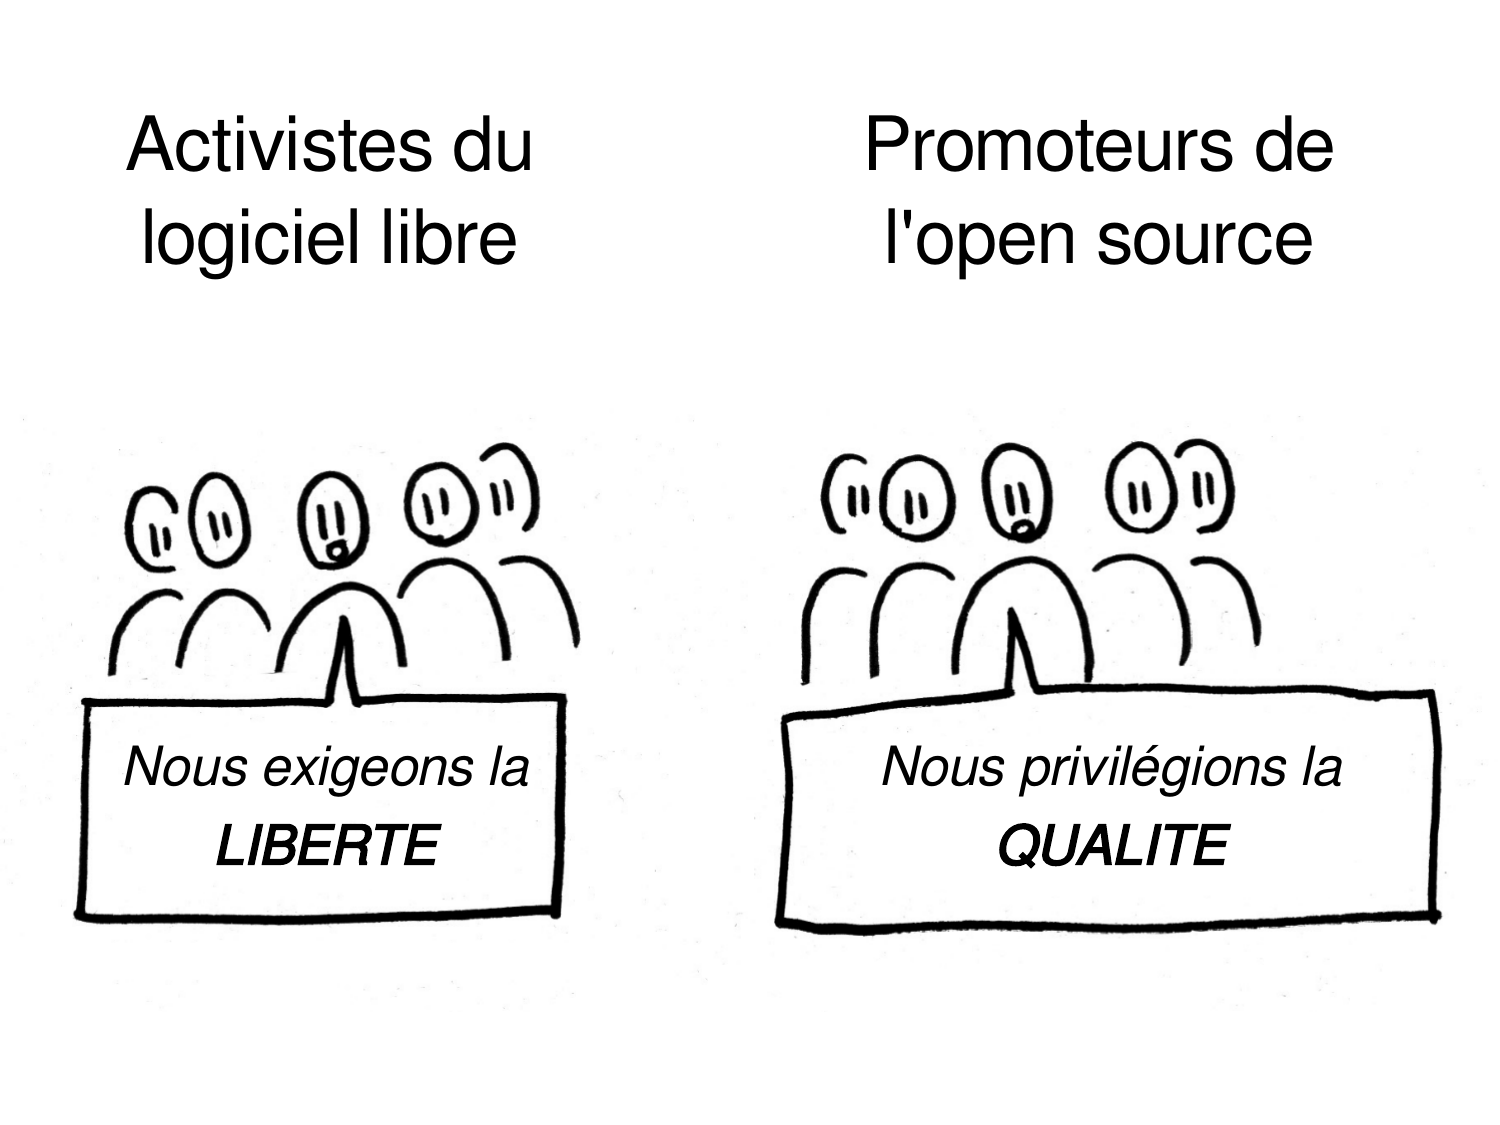

Activistes du logiciel libre
Promoteurs de l'open source
Nous privilégions la
QUALITE
Nous exigeons la
LIBERTE